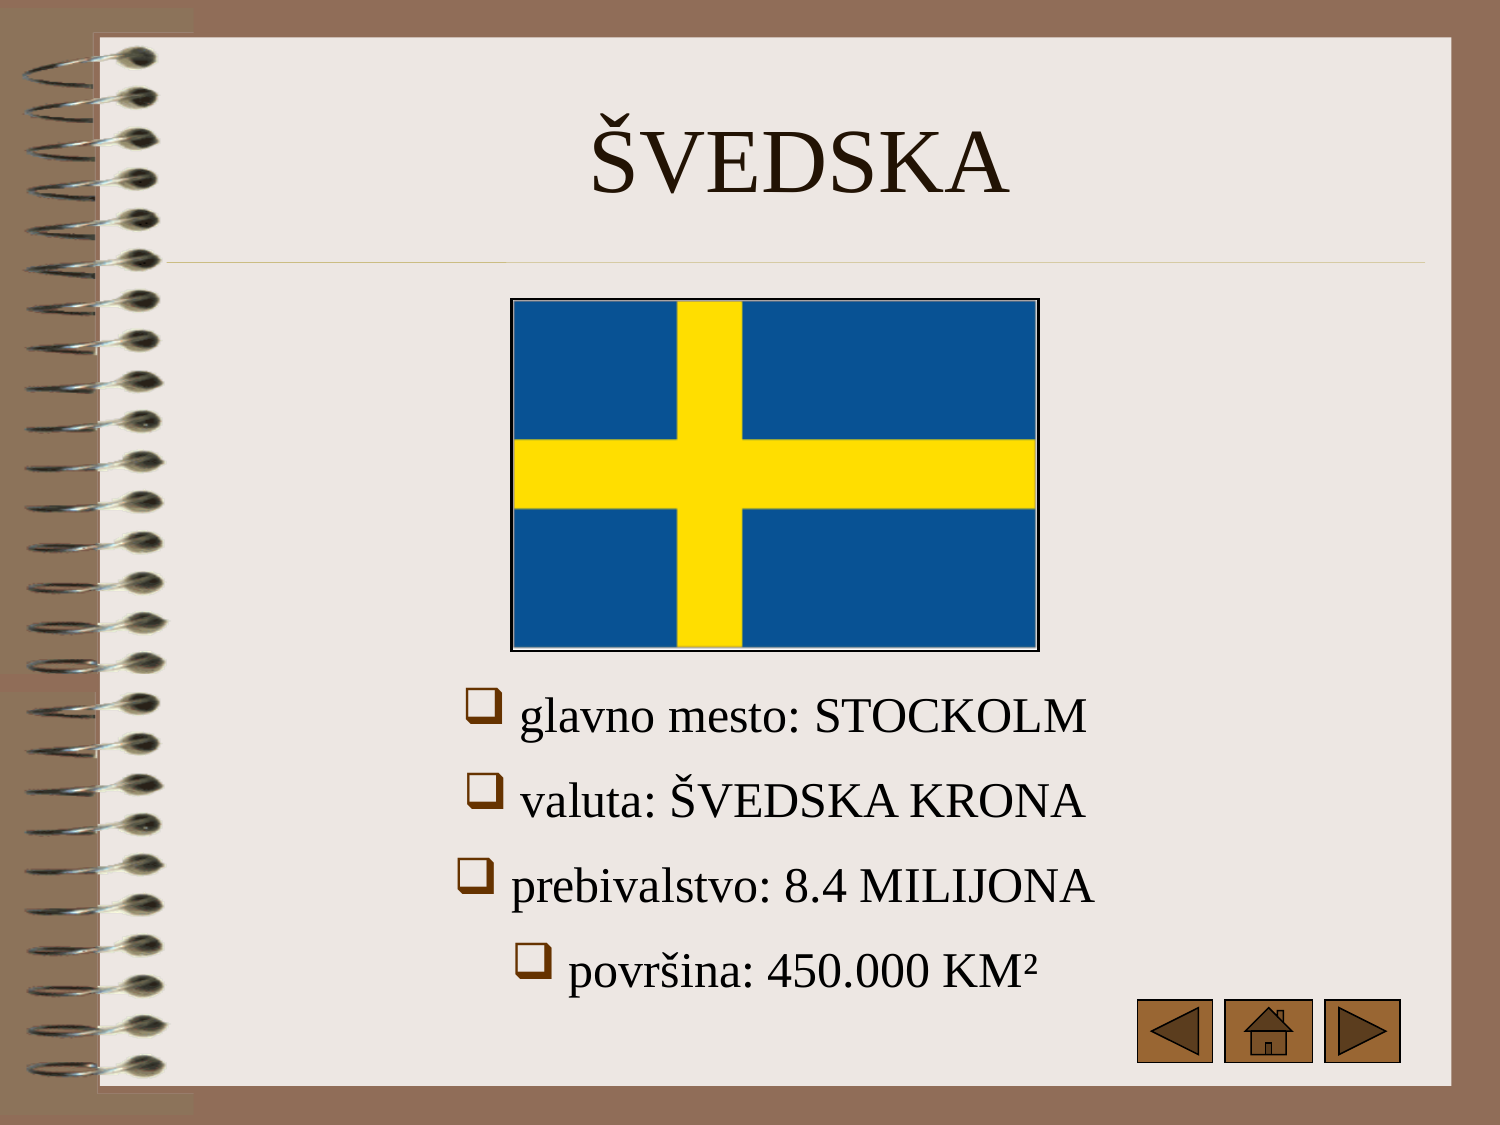

# ŠVEDSKA
 glavno mesto: STOCKOLM
 valuta: ŠVEDSKA KRONA
 prebivalstvo: 8.4 MILIJONA
 površina: 450.000 KM²